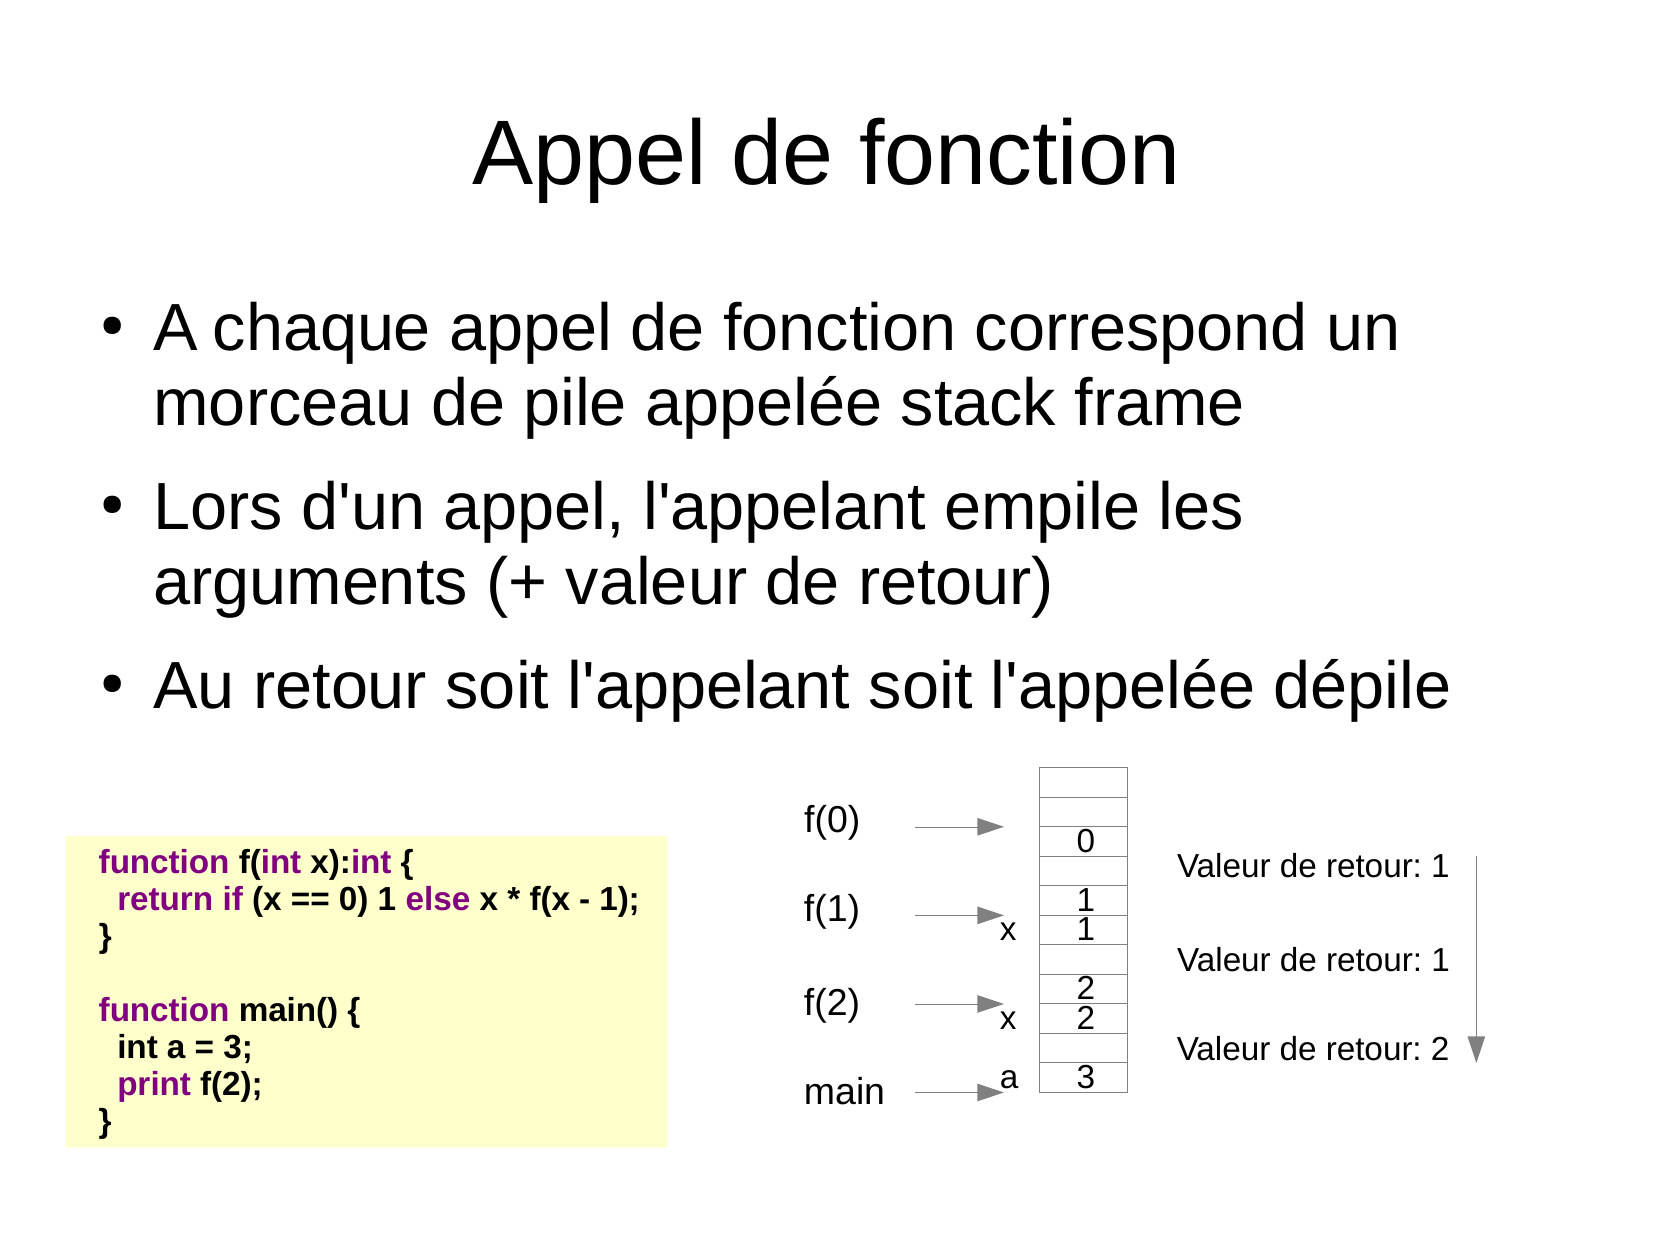

# Appel de fonction
A chaque appel de fonction correspond un morceau de pile appelée stack frame
Lors d'un appel, l'appelant empile les arguments (+ valeur de retour)
Au retour soit l'appelant soit l'appelée dépile
f(0)
0
 function f(int x):int {
 return if (x == 0) 1 else x * f(x - 1);
 }
 function main() {
 int a = 3;
 print f(2);
 }
Valeur de retour: 1
1
f(1)
x
1
Valeur de retour: 1
2
f(2)
x
2
Valeur de retour: 2
a
3
main